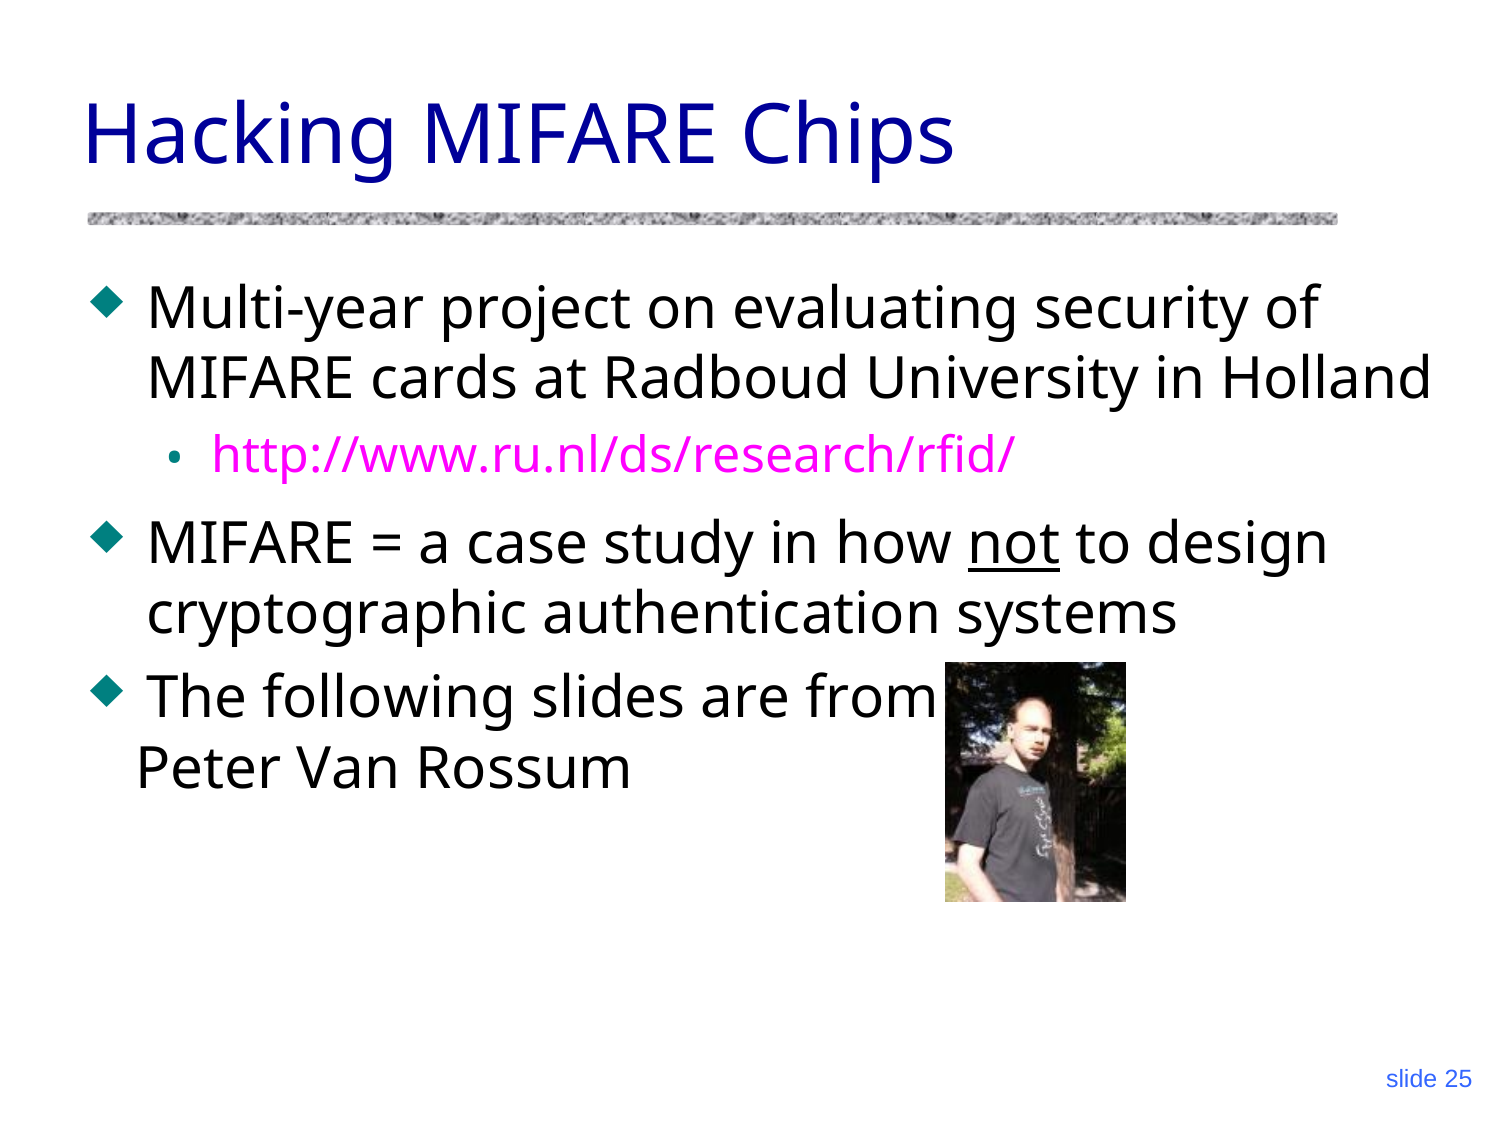

# Hacking MIFARE Chips
Multi-year project on evaluating security of MIFARE cards at Radboud University in Holland
http://www.ru.nl/ds/research/rfid/
MIFARE = a case study in how not to design cryptographic authentication systems
The following slides are from
 Peter Van Rossum
slide 24